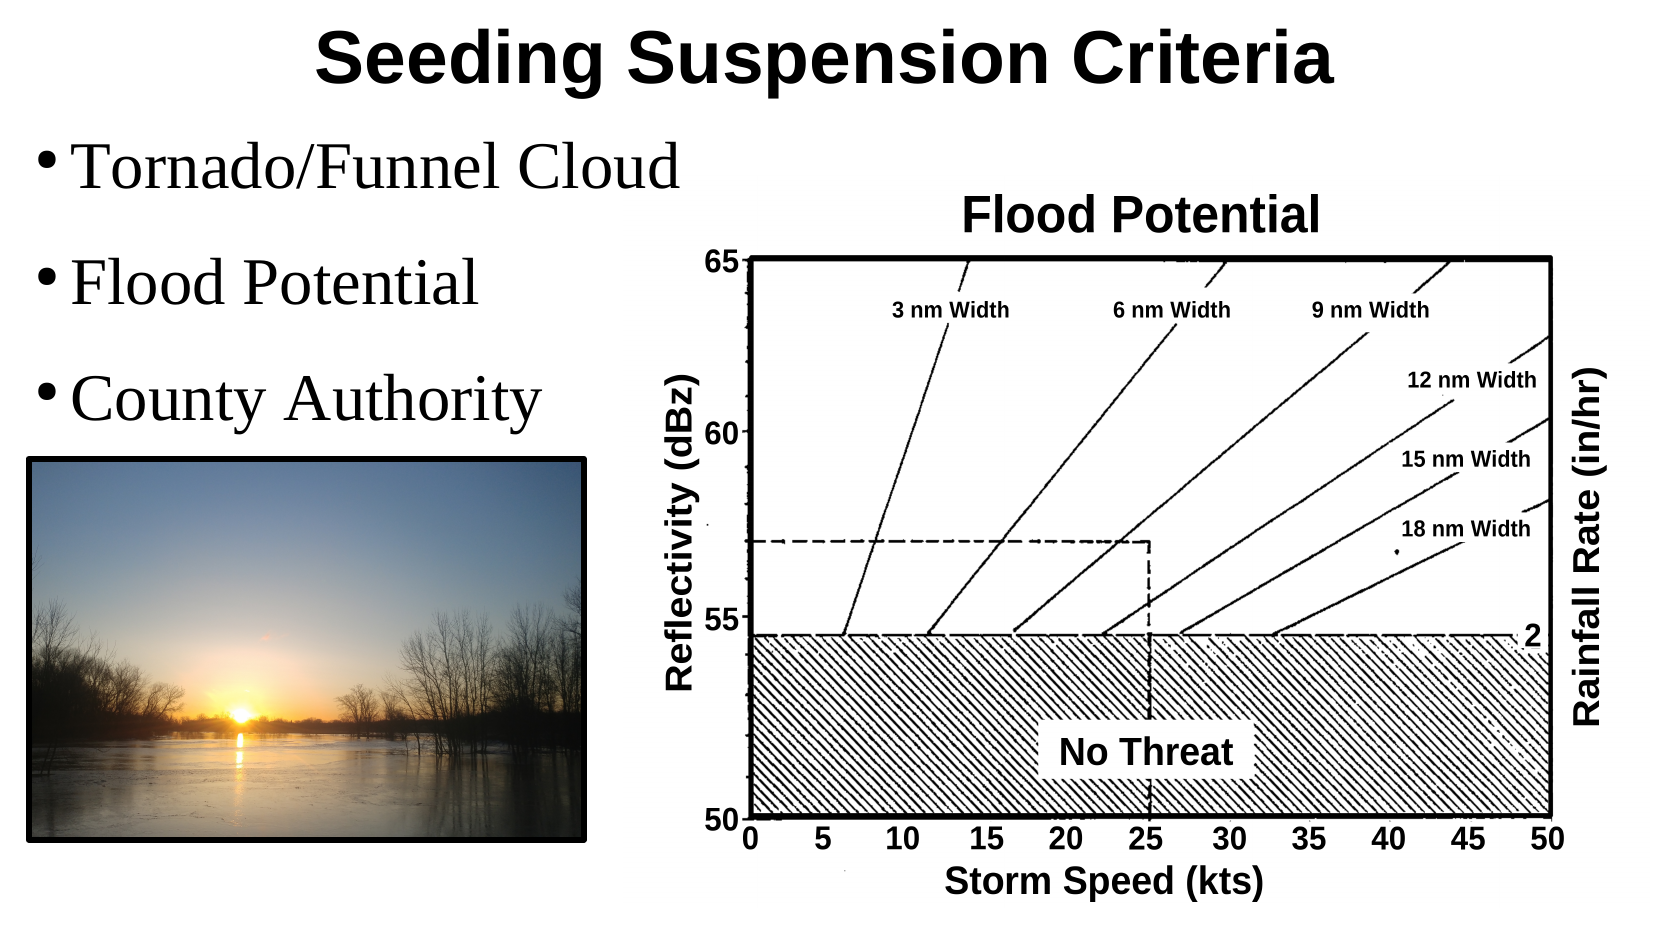

# Seeding Suspension Criteria
Tornado/Funnel Cloud
Flood Potential
County Authority